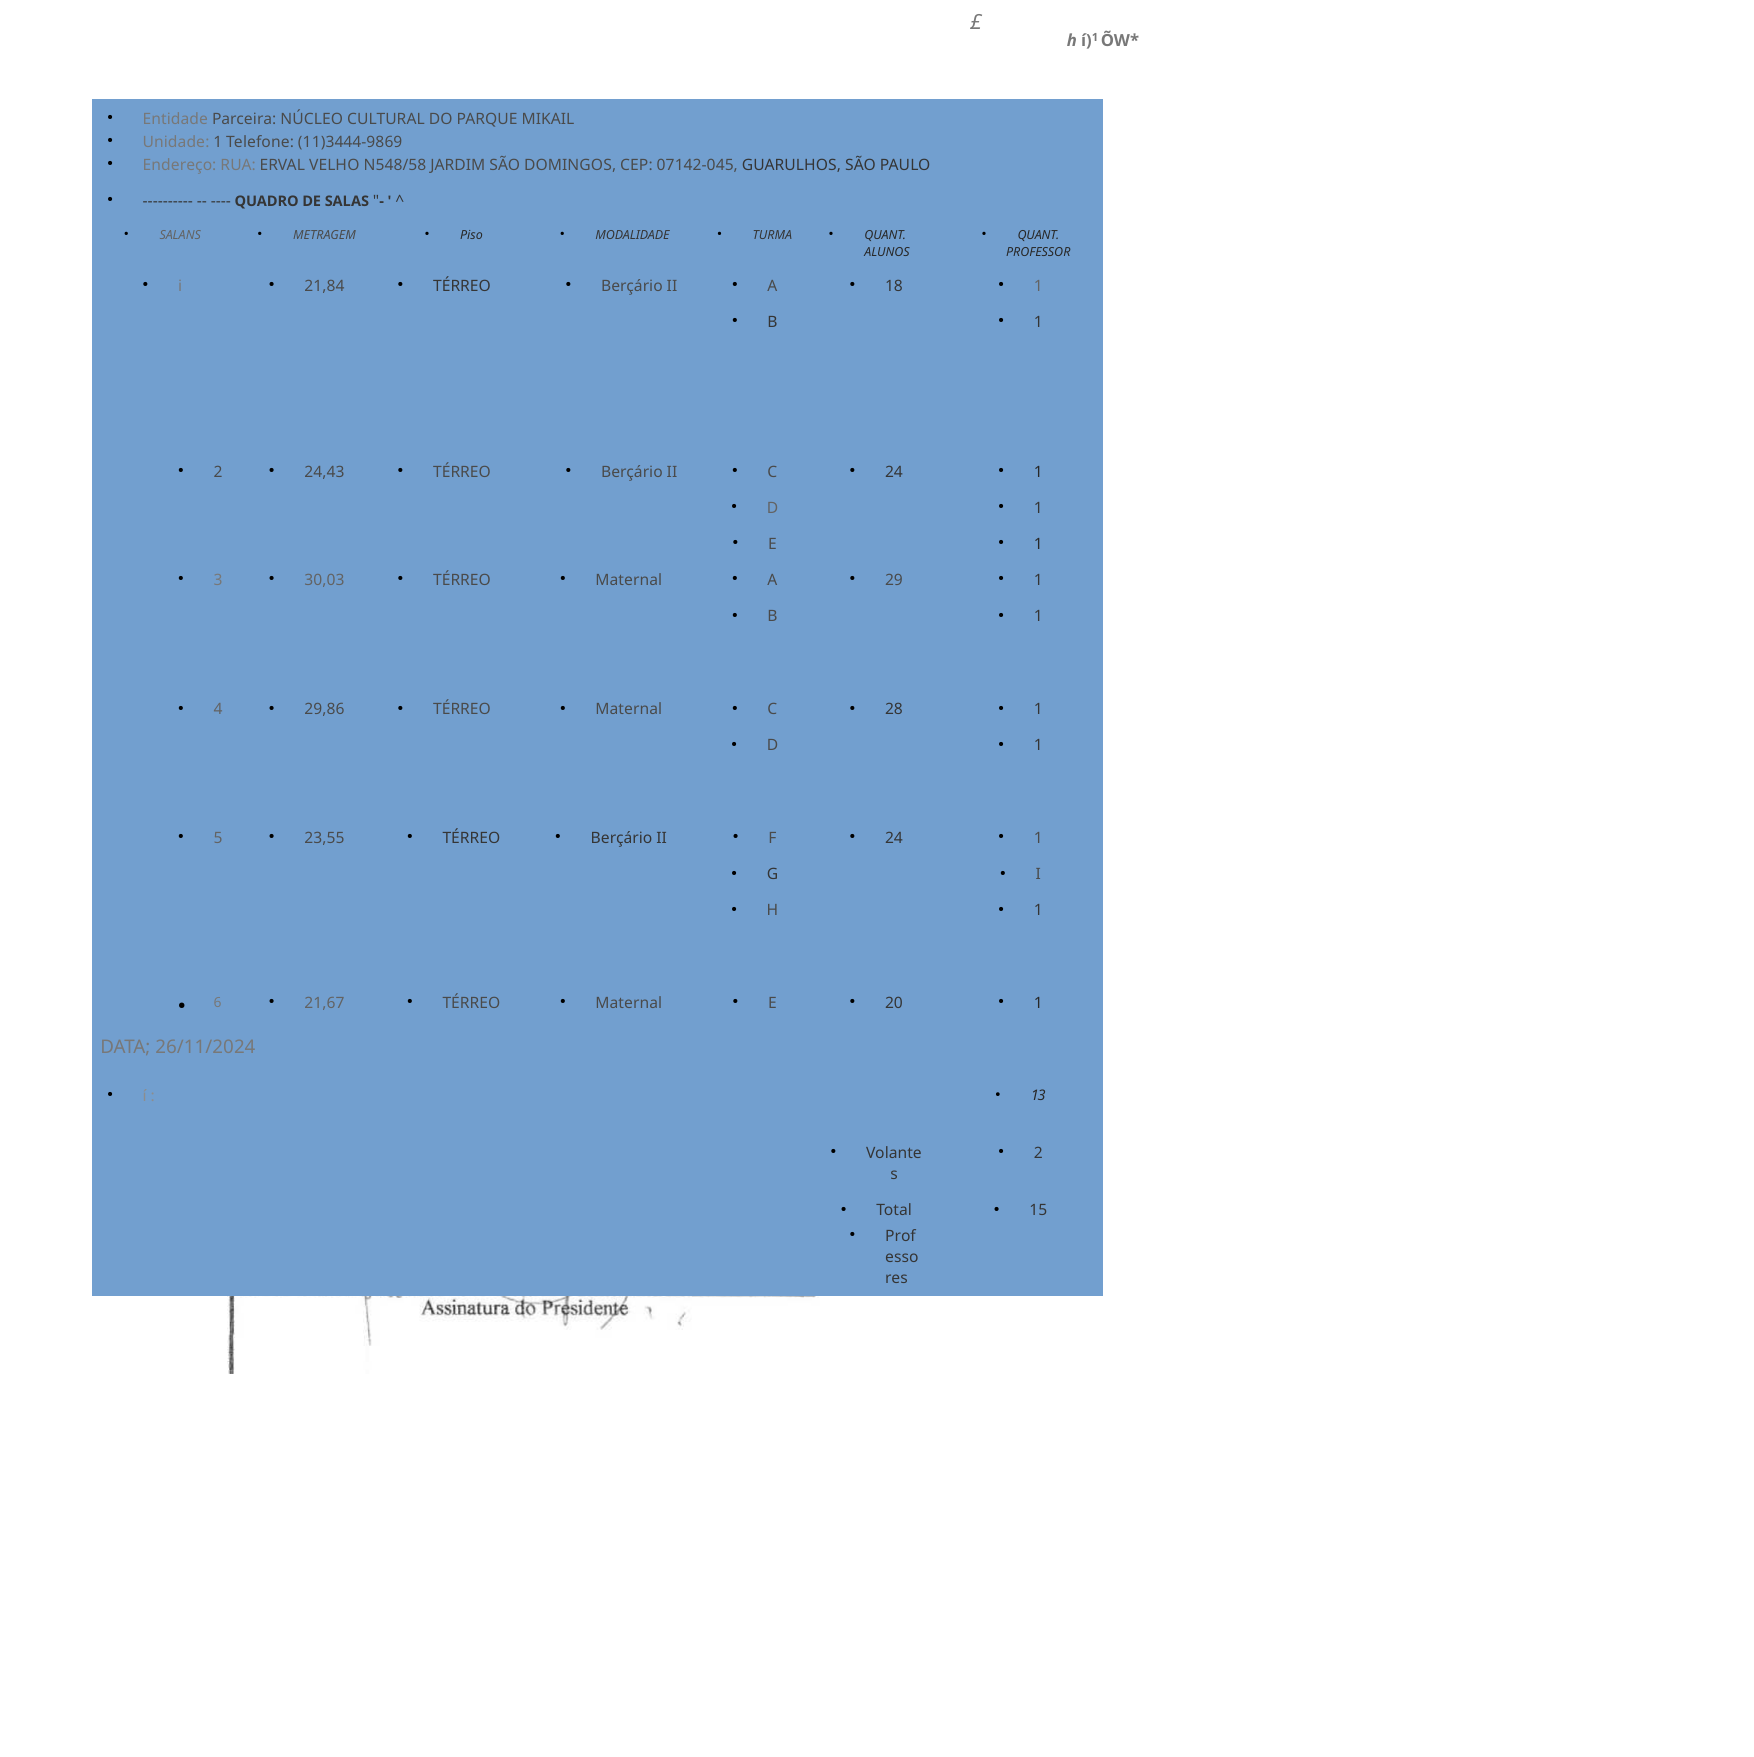

£
h í)1 ÕW*
| Entidade Parceira: NÚCLEO CULTURAL DO PARQUE MIKAIL Unidade: 1 Telefone: (11)3444-9869 Endereço: RUA: ERVAL VELHO N548/58 JARDIM SÃO DOMINGOS, CEP: 07142-045, GUARULHOS, SÃO PAULO | | | | | | |
| --- | --- | --- | --- | --- | --- | --- |
| ---------- -- ---- QUADRO DE SALAS "- ' ^ | | | | | | |
| SALANS | METRAGEM | Piso | MODALIDADE | TURMA | QUANT. ALUNOS | QUANT. PROFESSOR |
| i | 21,84 | TÉRREO | Berçário II | A | 18 | 1 |
| | | | | B | | 1 |
| | | | | | | |
| | | | | | | |
| 2 | 24,43 | TÉRREO | Berçário II | C | 24 | 1 |
| | | | | D | | 1 |
| | | | | E | | 1 |
| 3 | 30,03 | TÉRREO | Maternal | A | 29 | 1 |
| | | | | B | | 1 |
| | | | | | | |
| 4 | 29,86 | TÉRREO | Maternal | C | 28 | 1 |
| | | | | D | | 1 |
| | | | | | | |
| 5 | 23,55 | TÉRREO | Berçário II | F | 24 | 1 |
| | | | | G | | I |
| | | | | H | | 1 |
| | | | | | | |
| 6 | 21,67 | TÉRREO | Maternal | E | 20 | 1 |
| | | | | | | |
| | | | | | | |
| í : | | | | | | 13 |
| | | | | | Volantes | 2 |
| | | | | | Total Professores | 15 |
DATA; 26/11/2024